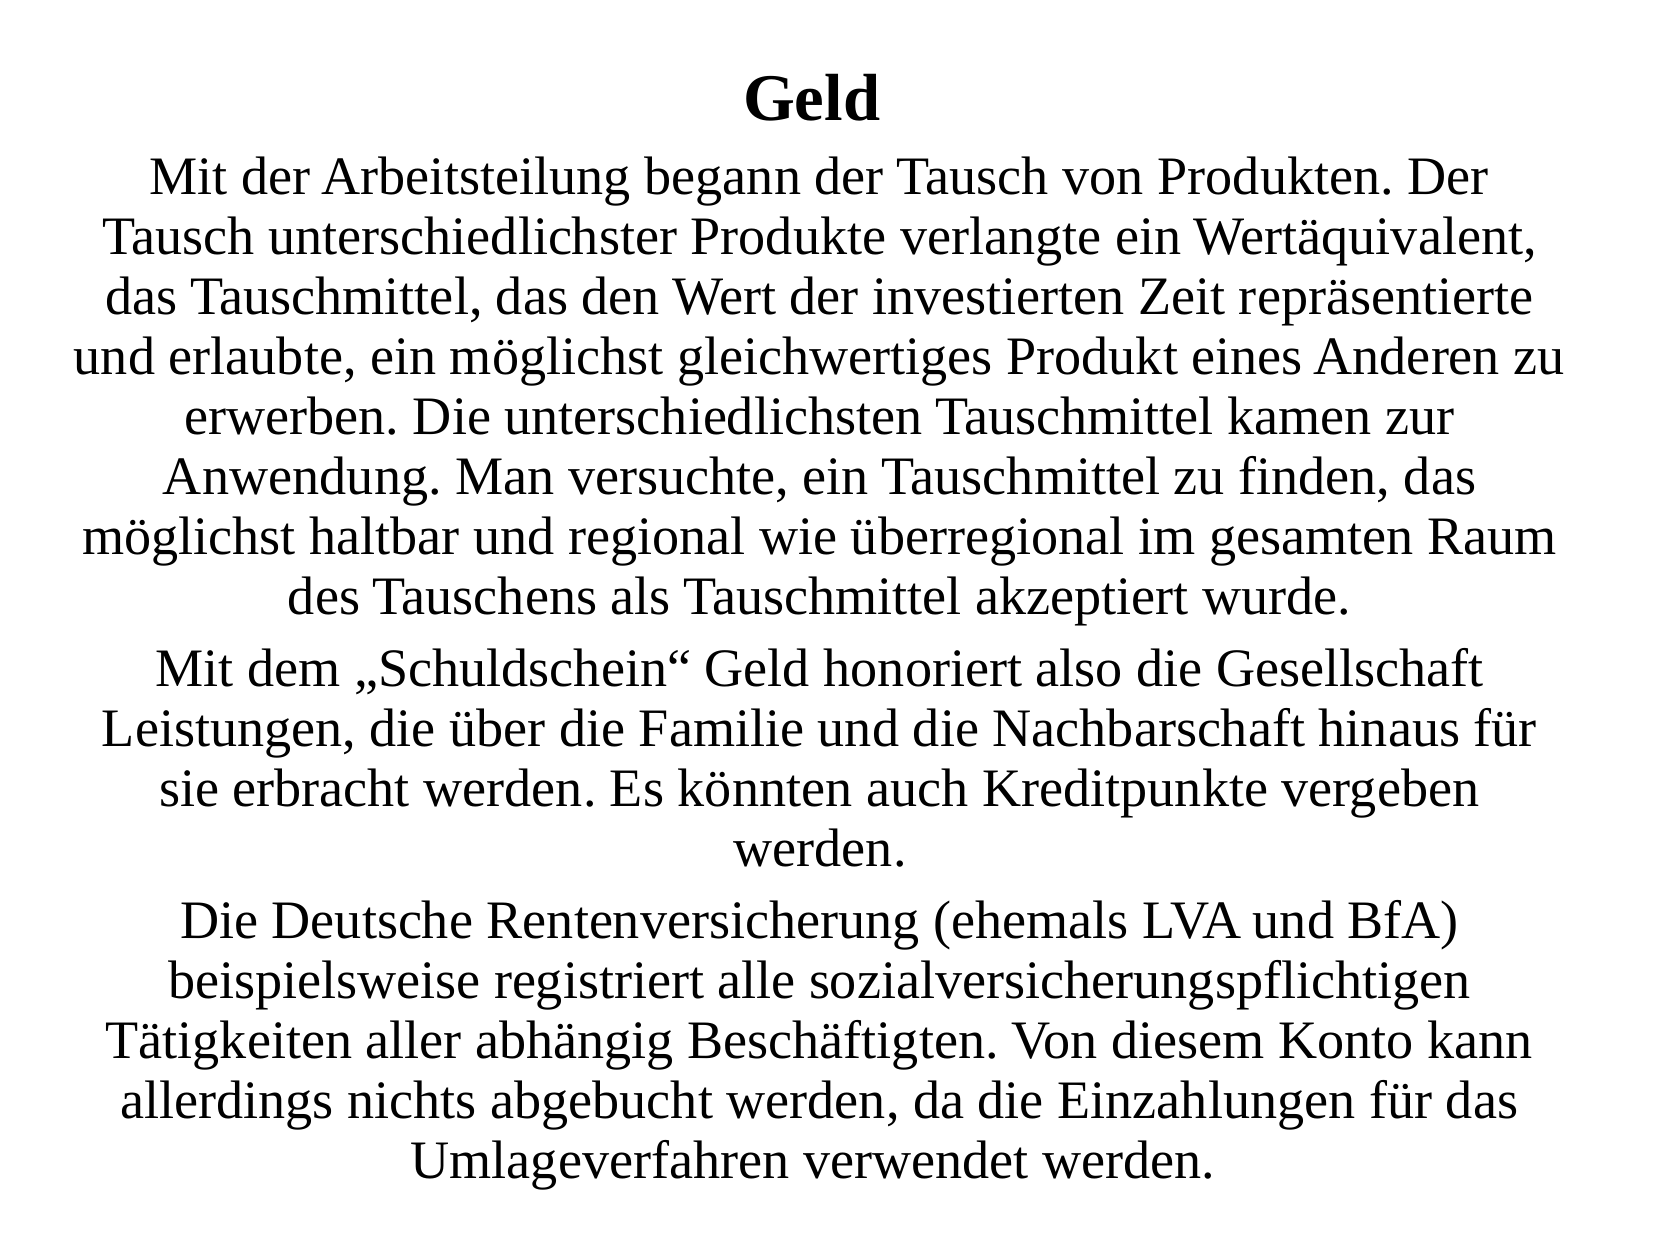

Geld
Mit der Arbeitsteilung begann der Tausch von Produkten. Der Tausch unterschiedlichster Produkte verlangte ein Wertäquivalent, das Tauschmittel, das den Wert der investierten Zeit repräsentierte und erlaubte, ein möglichst gleichwertiges Produkt eines Anderen zu erwerben. Die unterschiedlichsten Tauschmittel kamen zur Anwendung. Man versuchte, ein Tauschmittel zu finden, das möglichst haltbar und regional wie überregional im gesamten Raum des Tauschens als Tauschmittel akzeptiert wurde.
Mit dem „Schuldschein“ Geld honoriert also die Gesellschaft Leistungen, die über die Familie und die Nachbarschaft hinaus für sie erbracht werden. Es könnten auch Kreditpunkte vergeben werden.
Die Deutsche Rentenversicherung (ehemals LVA und BfA) beispielsweise registriert alle sozialversicherungspflichtigen Tätigkeiten aller abhängig Beschäftigten. Von diesem Konto kann allerdings nichts abgebucht werden, da die Einzahlungen für das Umlageverfahren verwendet werden.